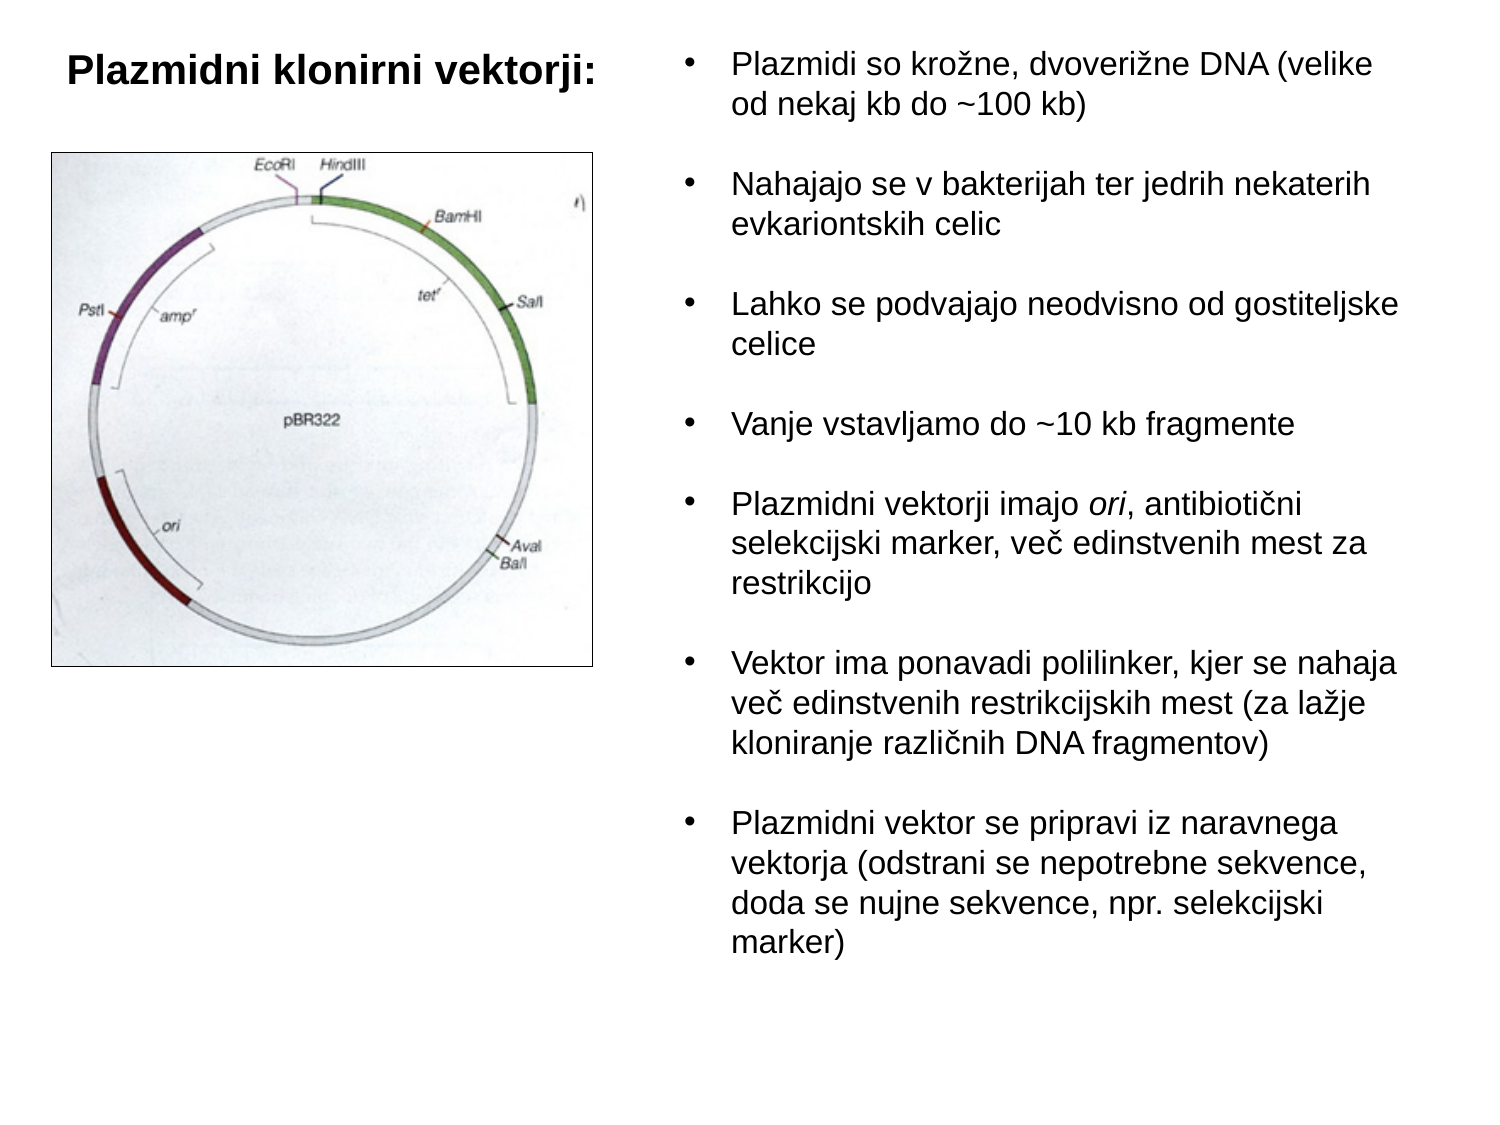

Plazmidni klonirni vektorji:
Plazmidi so krožne, dvoverižne DNA (velike od nekaj kb do ~100 kb)
Nahajajo se v bakterijah ter jedrih nekaterih evkariontskih celic
Lahko se podvajajo neodvisno od gostiteljske celice
Vanje vstavljamo do ~10 kb fragmente
Plazmidni vektorji imajo ori, antibiotični selekcijski marker, več edinstvenih mest za restrikcijo
Vektor ima ponavadi polilinker, kjer se nahaja več edinstvenih restrikcijskih mest (za lažje kloniranje različnih DNA fragmentov)
Plazmidni vektor se pripravi iz naravnega vektorja (odstrani se nepotrebne sekvence, doda se nujne sekvence, npr. selekcijski marker)